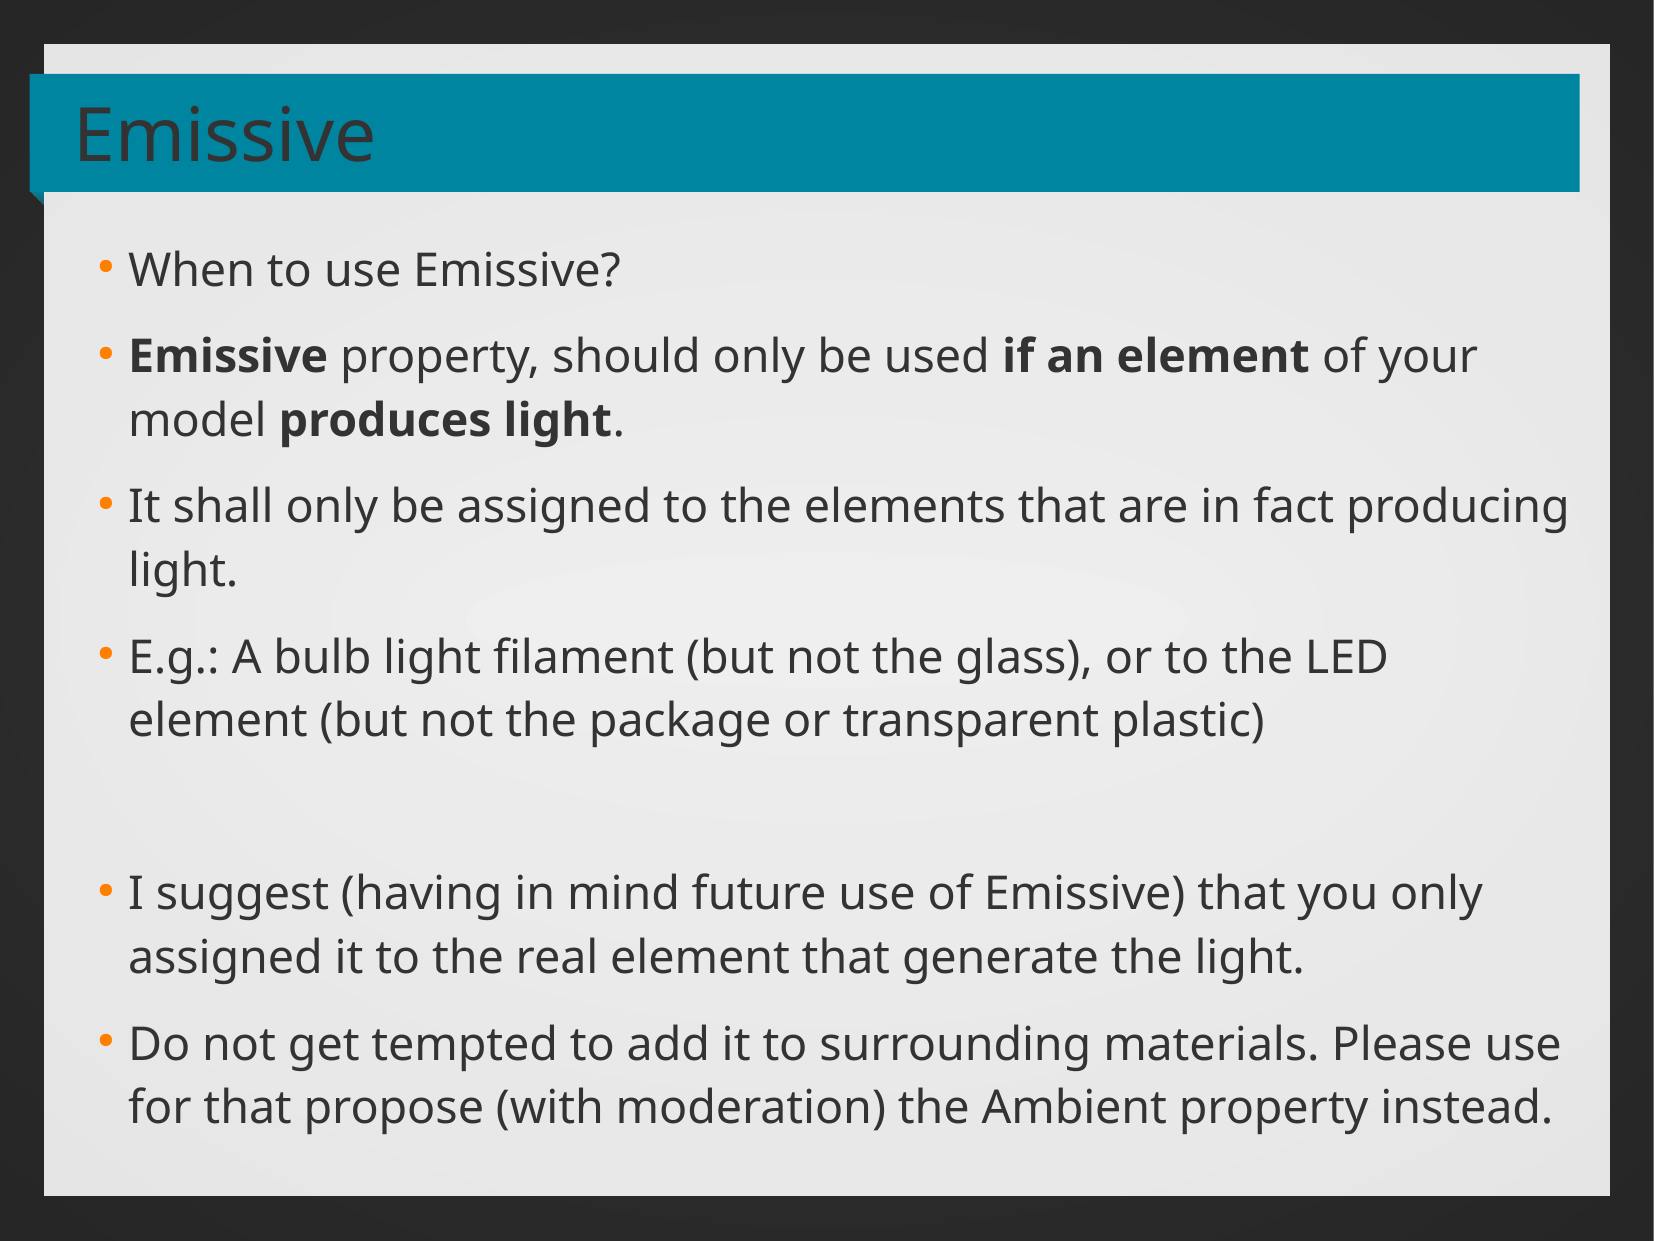

# Emissive
When to use Emissive?
Emissive property, should only be used if an element of your model produces light.
It shall only be assigned to the elements that are in fact producing light.
E.g.: A bulb light filament (but not the glass), or to the LED element (but not the package or transparent plastic)
I suggest (having in mind future use of Emissive) that you only assigned it to the real element that generate the light.
Do not get tempted to add it to surrounding materials. Please use for that propose (with moderation) the Ambient property instead.